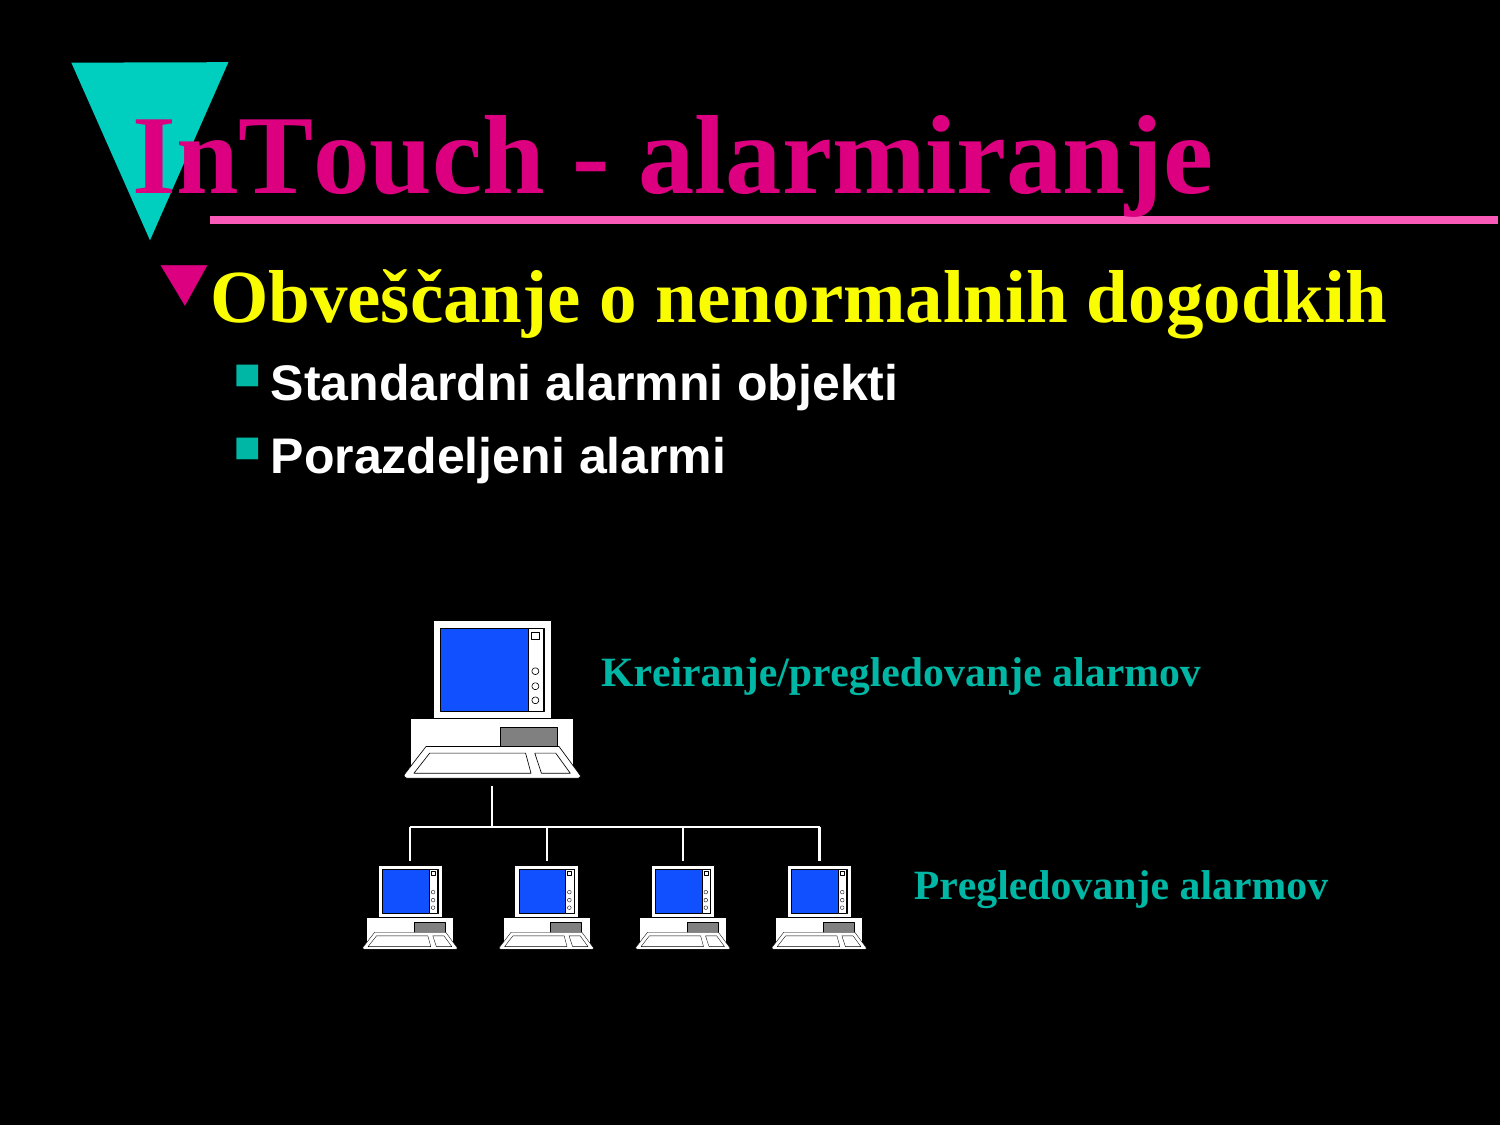

# InTouch - alarmiranje
Obveščanje o nenormalnih dogodkih
Standardni alarmni objekti
Porazdeljeni alarmi
Kreiranje/pregledovanje alarmov
Pregledovanje alarmov
24